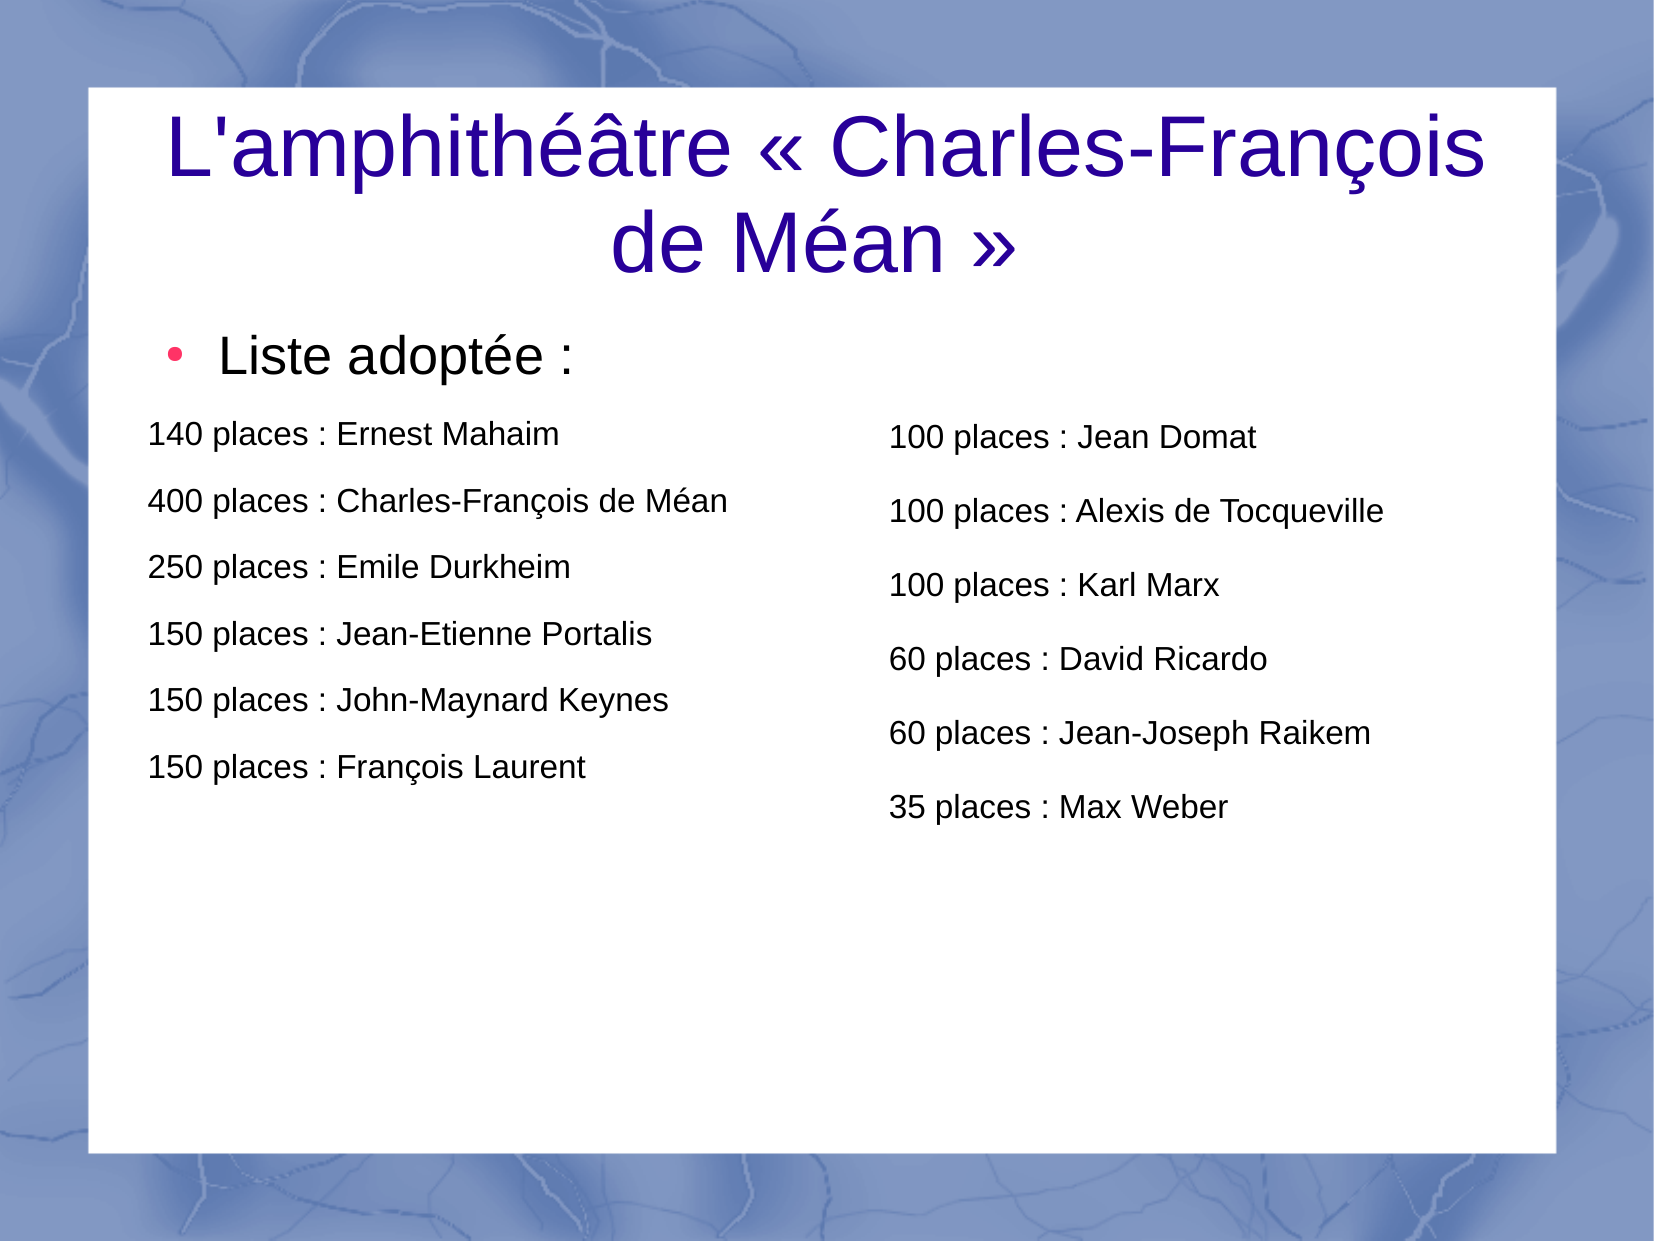

# L'amphithéâtre « Charles-François de Méan »
Liste adoptée :
140 places : Ernest Mahaim
400 places : Charles-François de Méan
250 places : Emile Durkheim
150 places : Jean-Etienne Portalis
150 places : John-Maynard Keynes
150 places : François Laurent
100 places : Jean Domat
100 places : Alexis de Tocqueville
100 places : Karl Marx
60 places : David Ricardo
60 places : Jean-Joseph Raikem
35 places : Max Weber